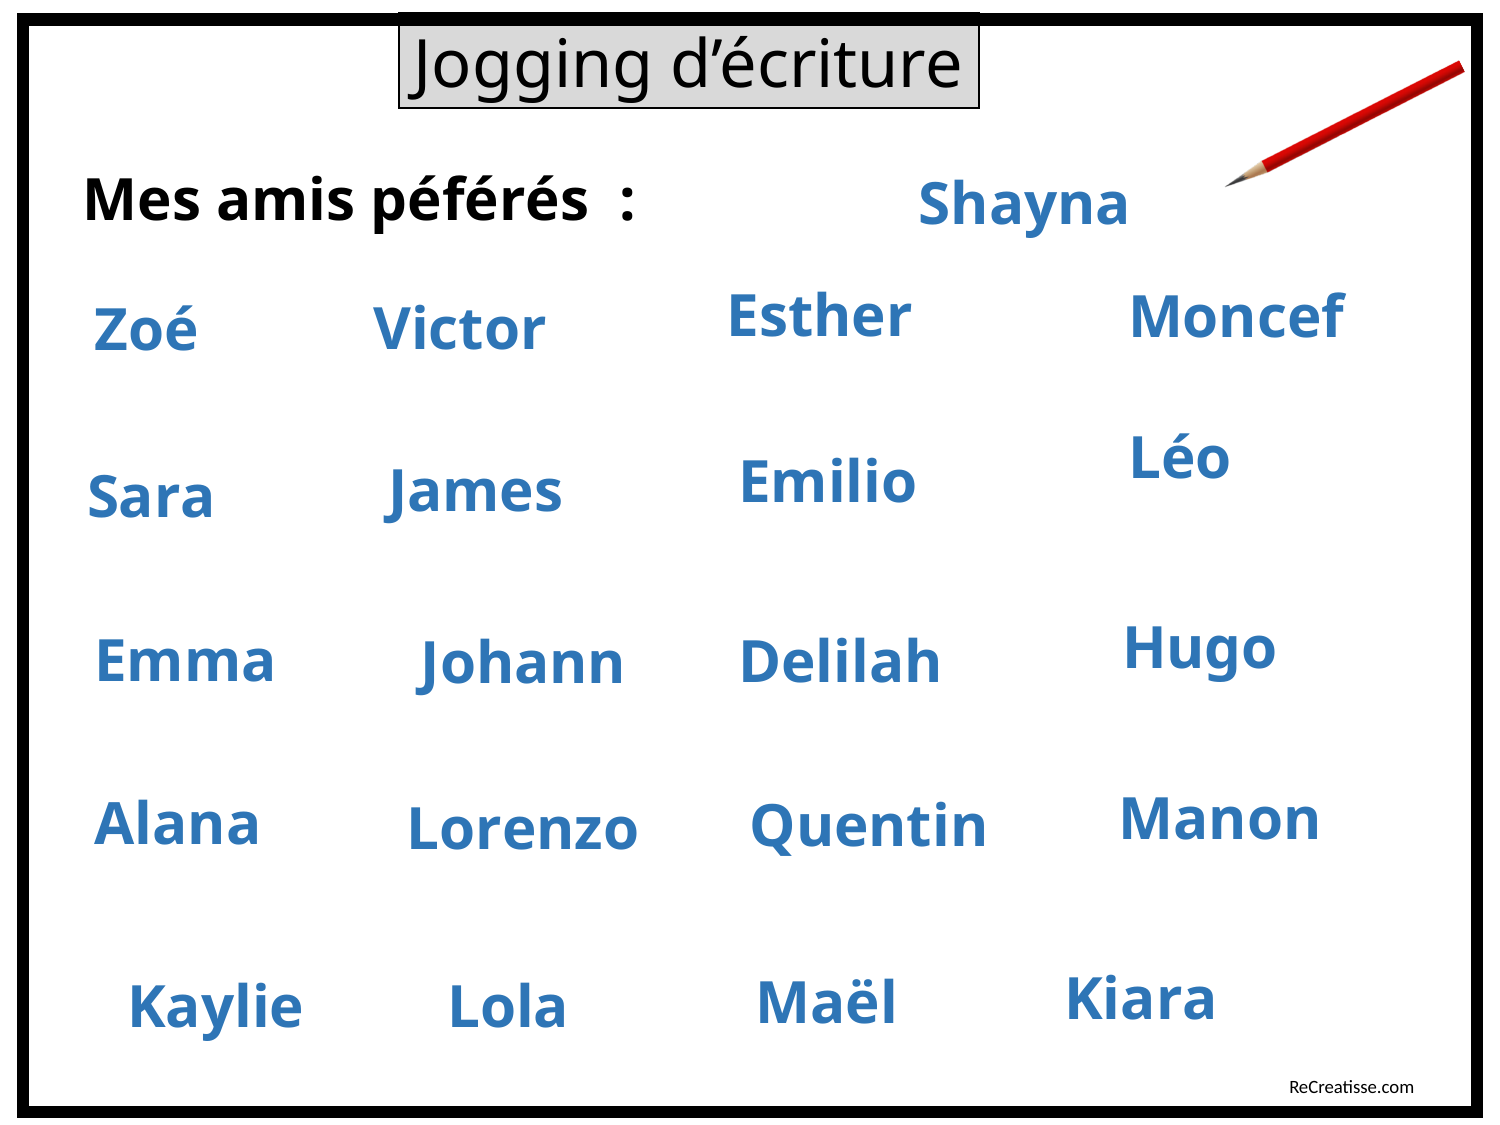

Jogging d’écriture
Mes amis péférés :
Shayna
Esther
Moncef
Victor
Zoé
Léo
Emilio
James
Sara
Hugo
Emma
Delilah
Johann
Manon
Alana
Quentin
Lorenzo
Kiara
Maël
Lola
Kaylie
ReCreatisse.com